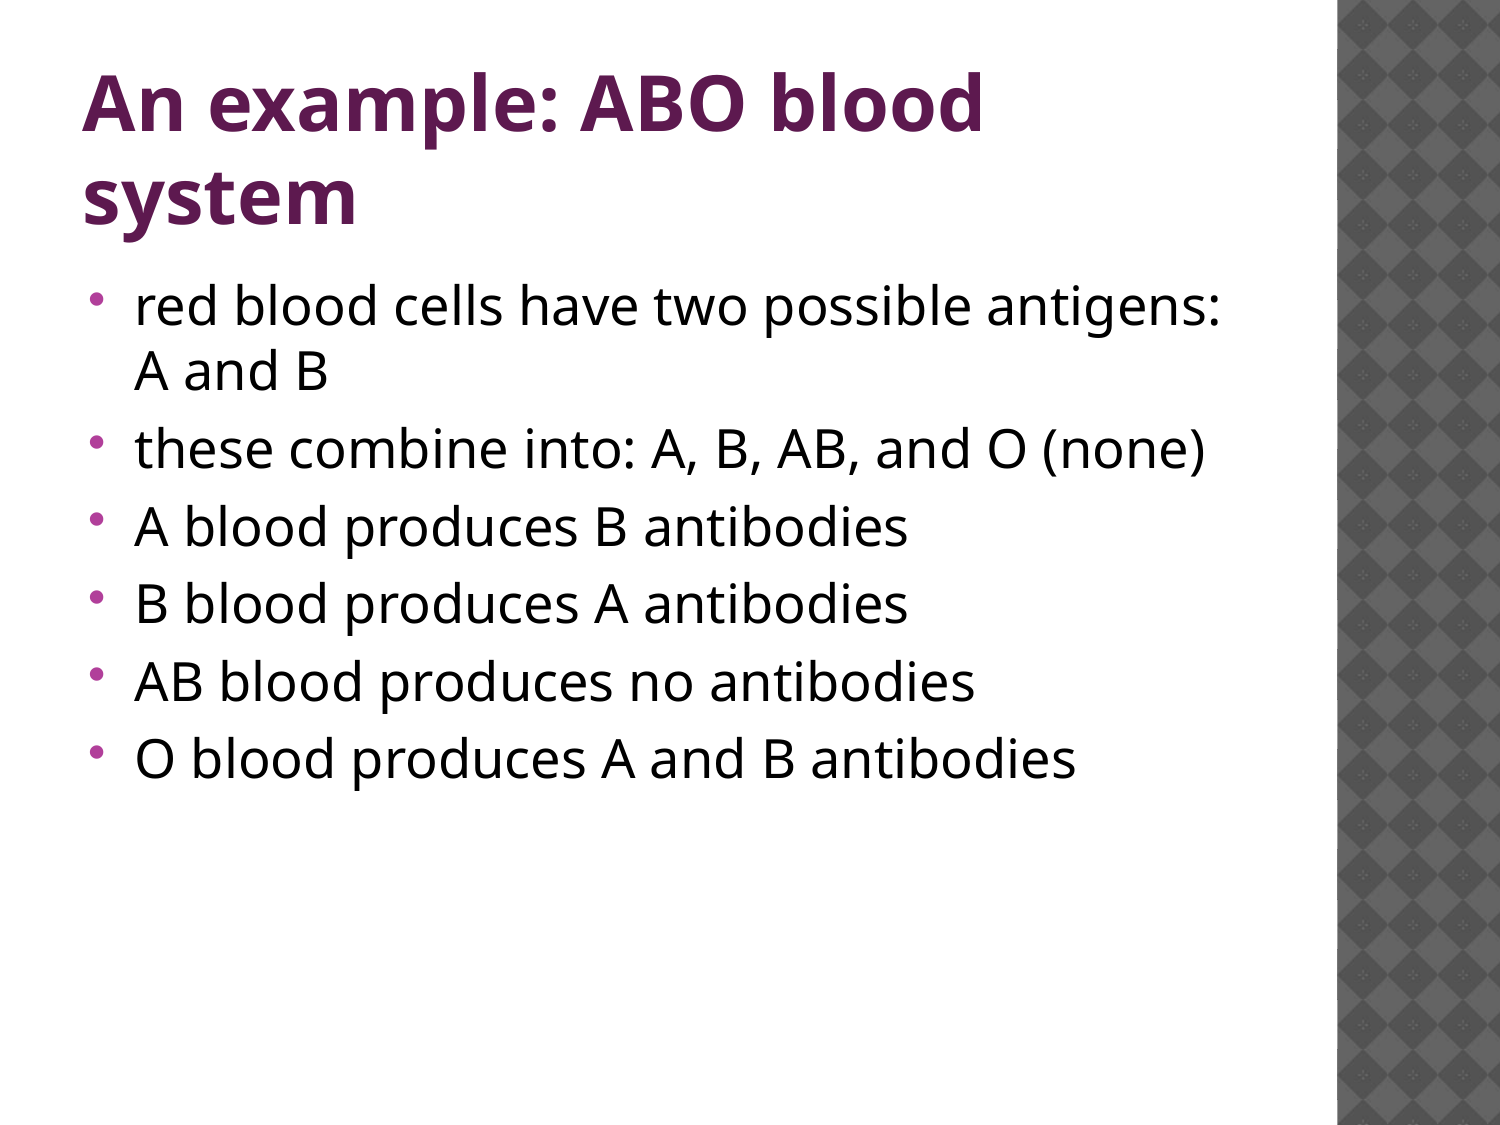

# An example: ABO blood system
red blood cells have two possible antigens: A and B
these combine into: A, B, AB, and O (none)
A blood produces B antibodies
B blood produces A antibodies
AB blood produces no antibodies
O blood produces A and B antibodies